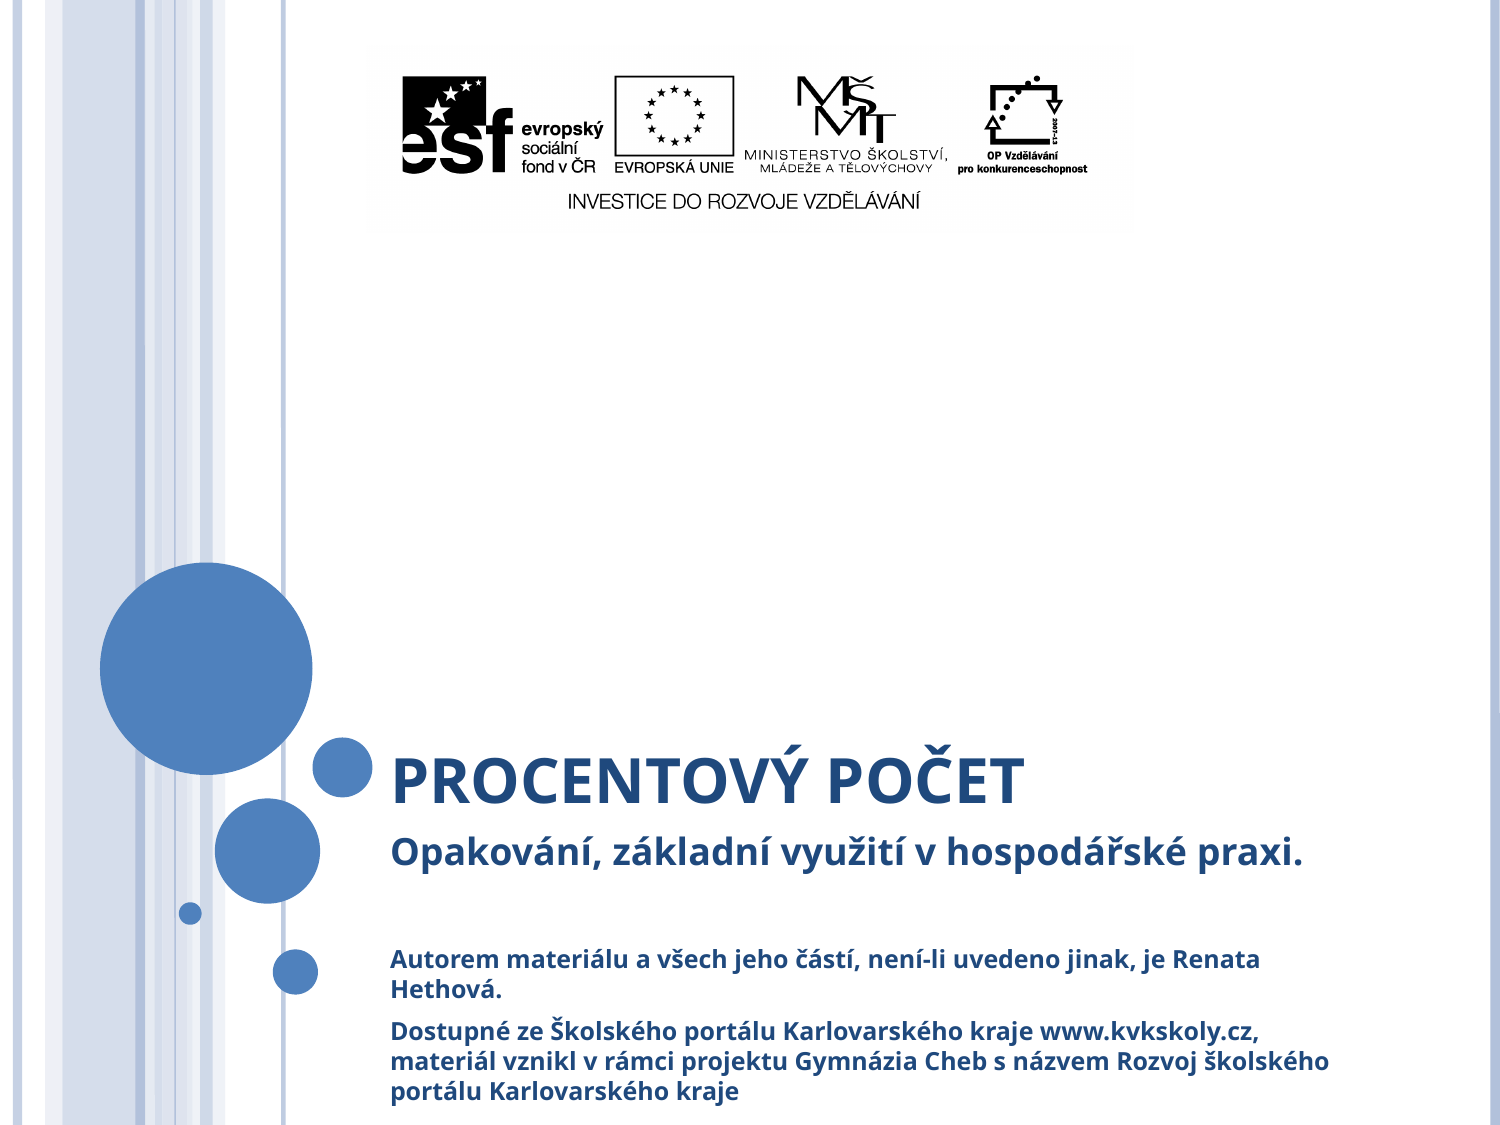

# PROCENTOVÝ POČET
Opakování, základní využití v hospodářské praxi.
Autorem materiálu a všech jeho částí, není-li uvedeno jinak, je Renata Hethová.
Dostupné ze Školského portálu Karlovarského kraje www.kvkskoly.cz, materiál vznikl v rámci projektu Gymnázia Cheb s názvem Rozvoj školského portálu Karlovarského kraje